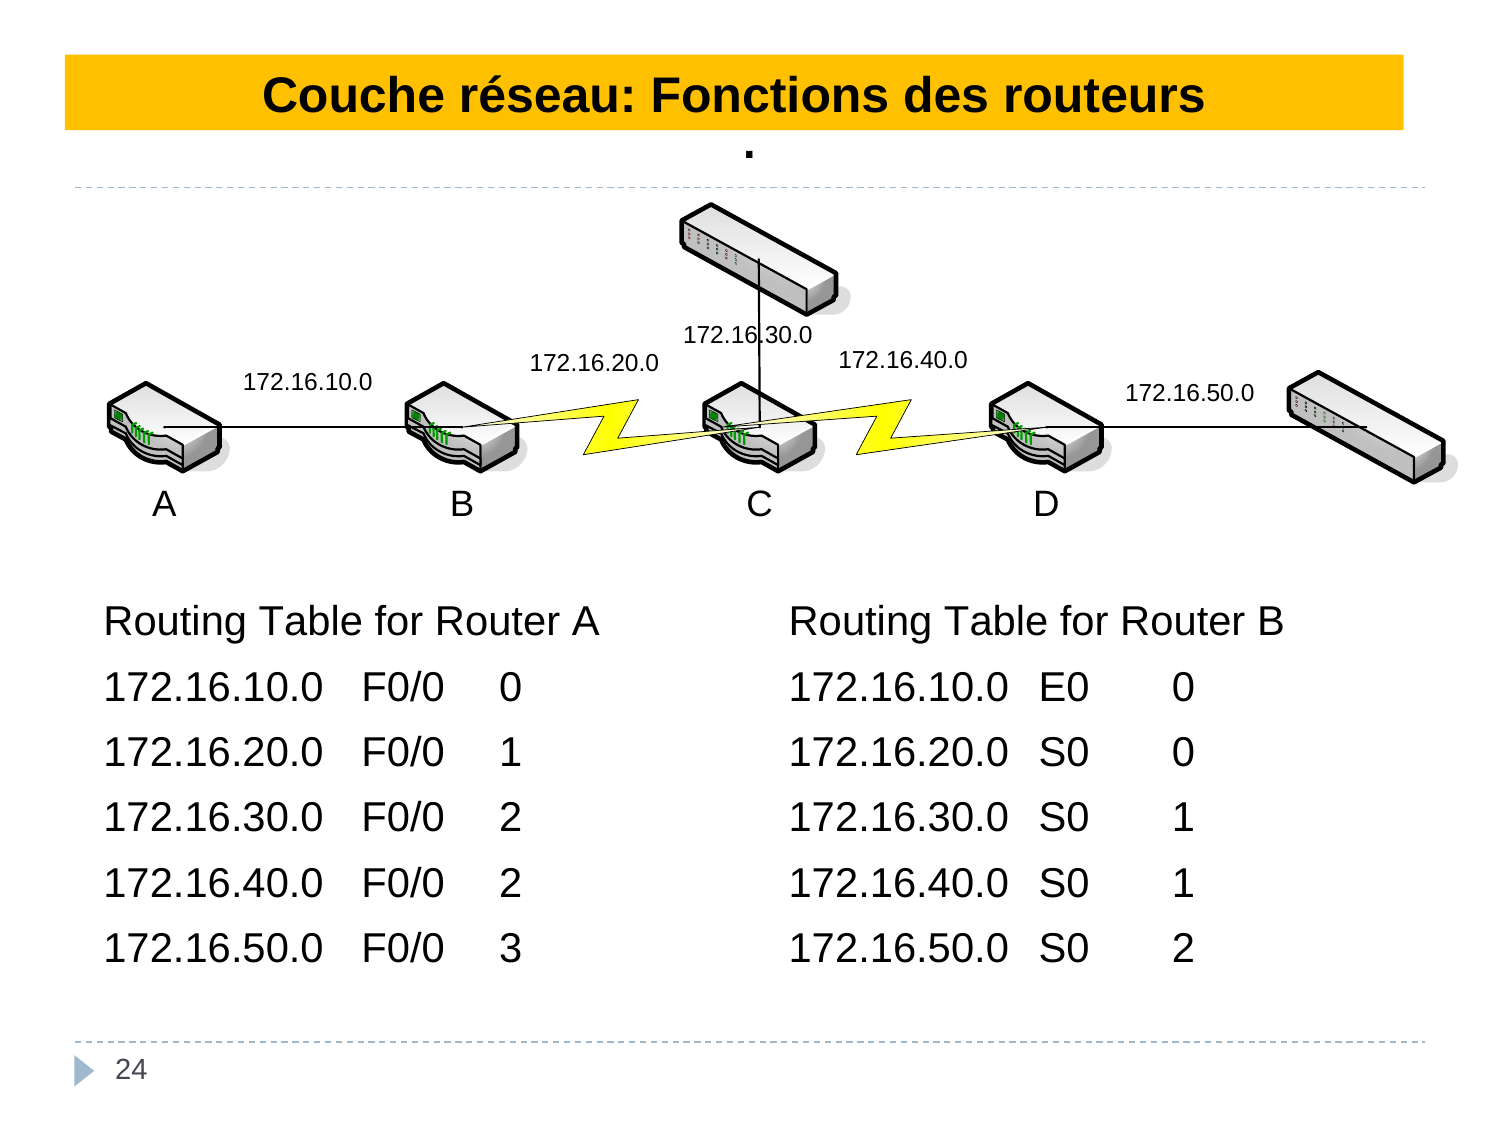

Couche réseau: Fonctions des routeurs
.
| Routing Table for Router A | | |
| --- | --- | --- |
| 172.16.10.0 | F0/0 | 0 |
| 172.16.20.0 | F0/0 | 1 |
| 172.16.30.0 | F0/0 | 2 |
| 172.16.40.0 | F0/0 | 2 |
| 172.16.50.0 | F0/0 | 3 |
| Routing Table for Router B | | |
| --- | --- | --- |
| 172.16.10.0 | E0 | 0 |
| 172.16.20.0 | S0 | 0 |
| 172.16.30.0 | S0 | 1 |
| 172.16.40.0 | S0 | 1 |
| 172.16.50.0 | S0 | 2 |